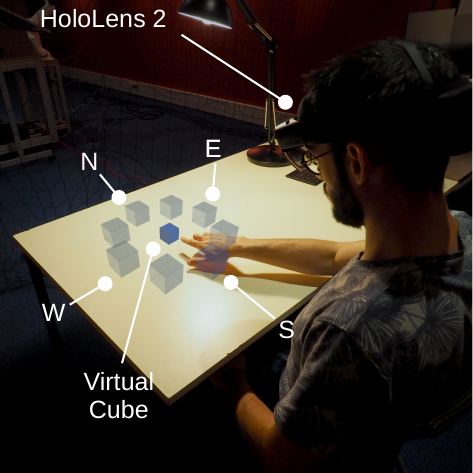

HoloLens 2
E
E
N
W
S
Virtual Cube